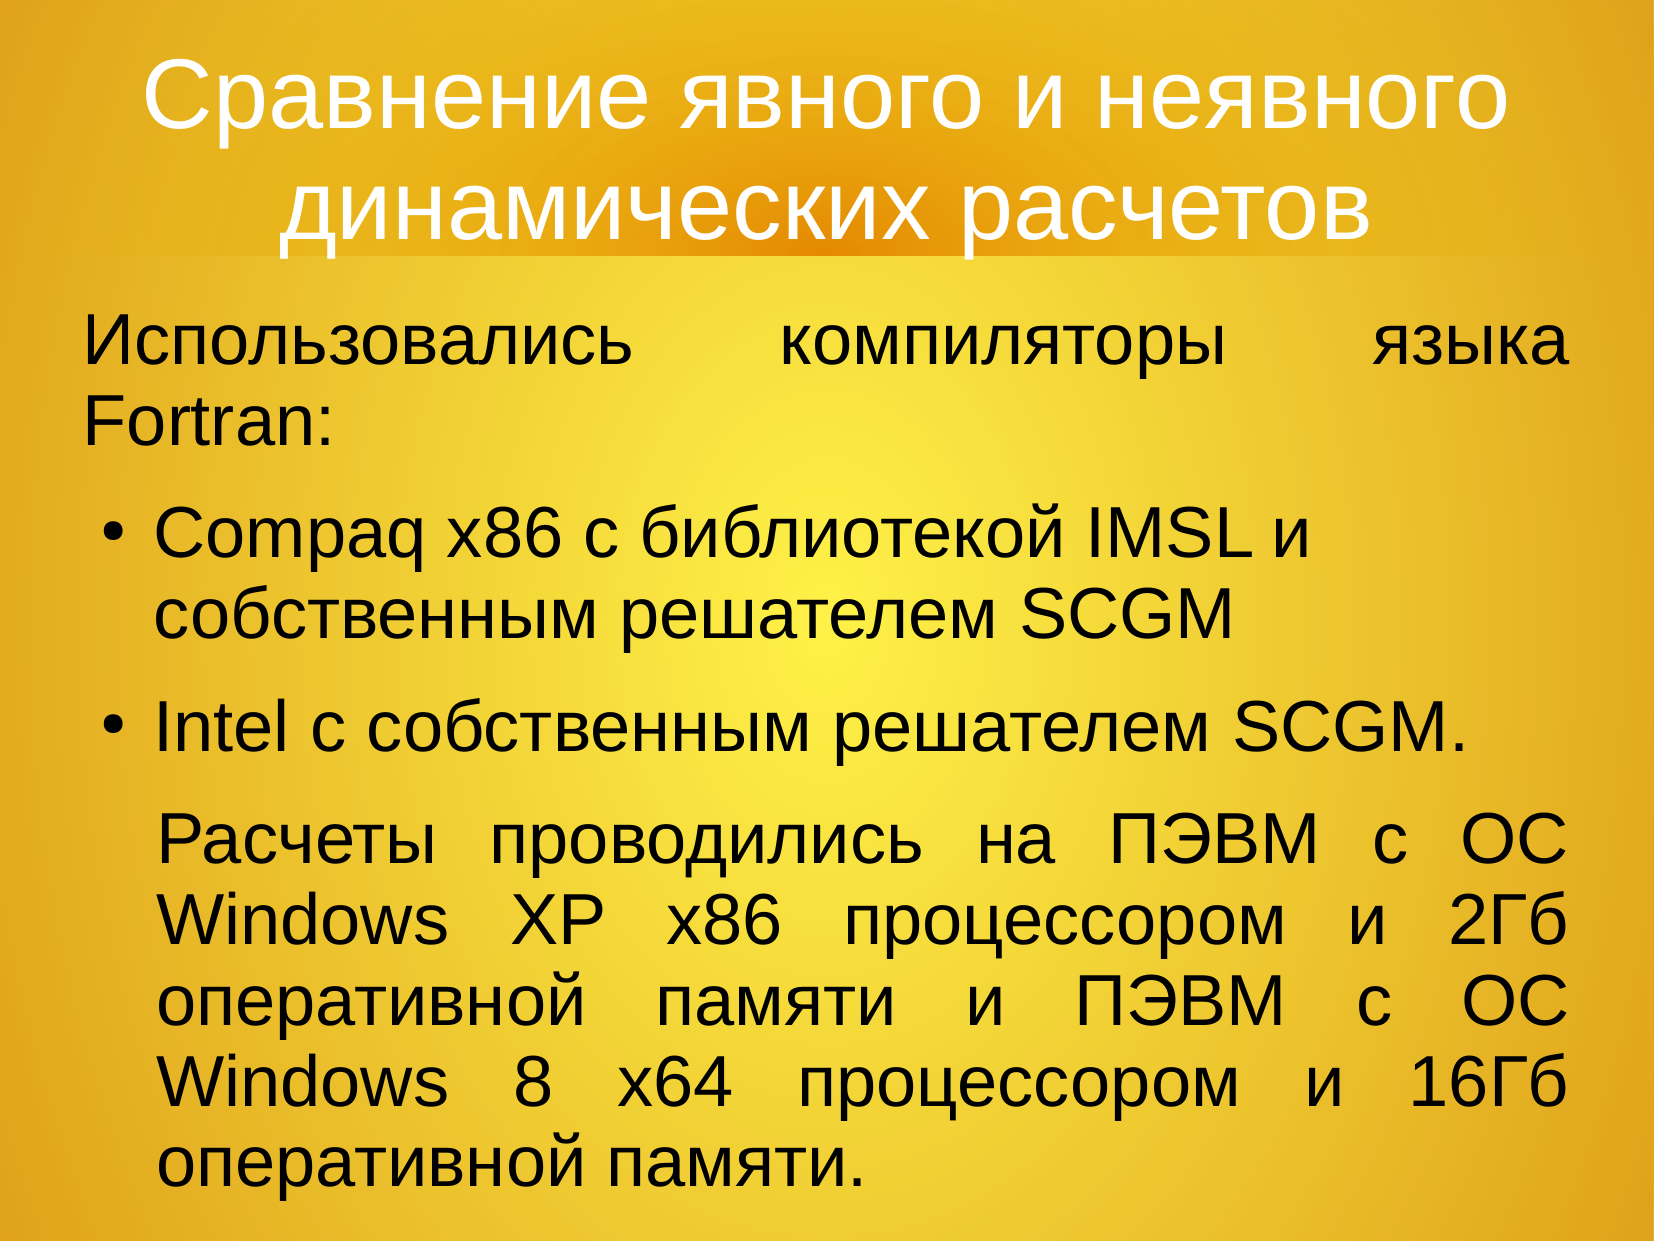

# Сравнение явного и неявного динамических расчетов
Использовались компиляторы языка Fortran:
Compaq х86 с библиотекой IMSL и собственным решателем SCGM
Intel с собственным решателем SCGM.
Расчеты проводились на ПЭВМ с ОС Windows XP х86 процессором и 2Гб оперативной памяти и ПЭВМ с ОС Windows 8 х64 процессором и 16Гб оперативной памяти.